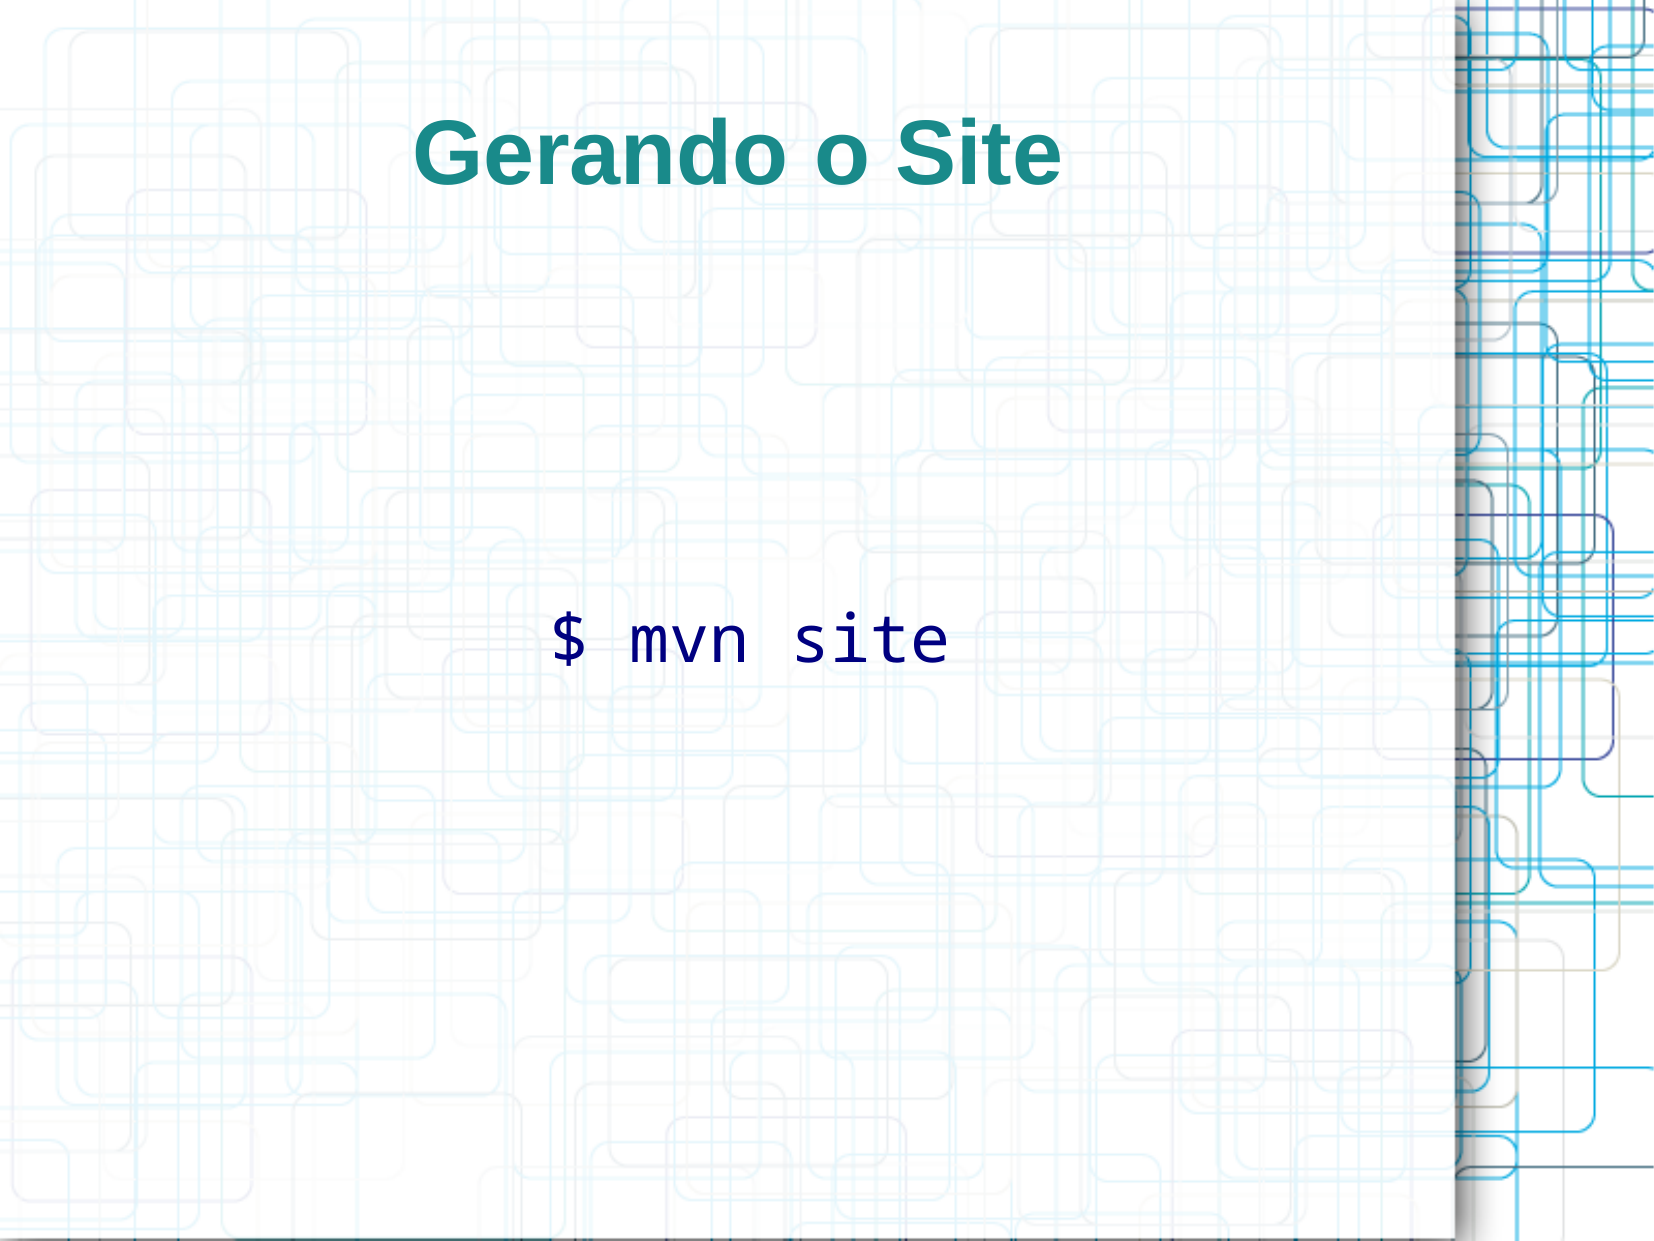

# Gerando o Site
$ mvn site